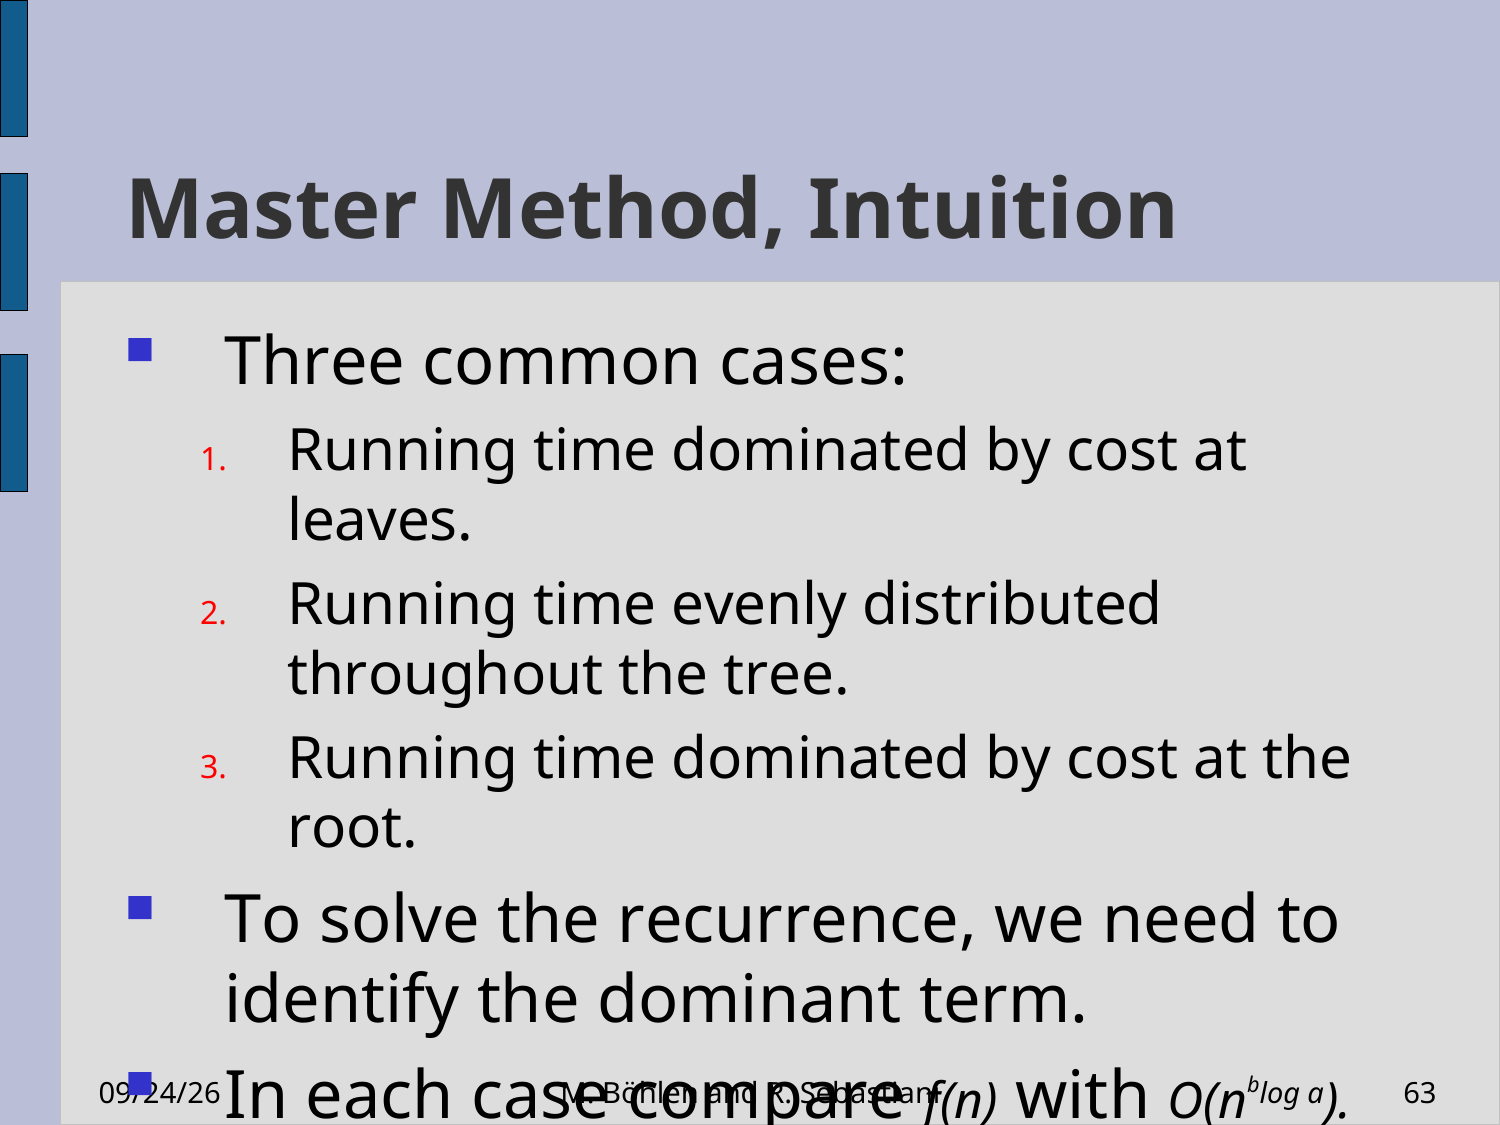

# Master Method, Intuition
Three common cases:
Running time dominated by cost at leaves.
Running time evenly distributed throughout the tree.
Running time dominated by cost at the root.
To solve the recurrence, we need to identify the dominant term.
In each case compare f(n) with O(nblog a).
M. Böhlen and R. Sebastiani
63